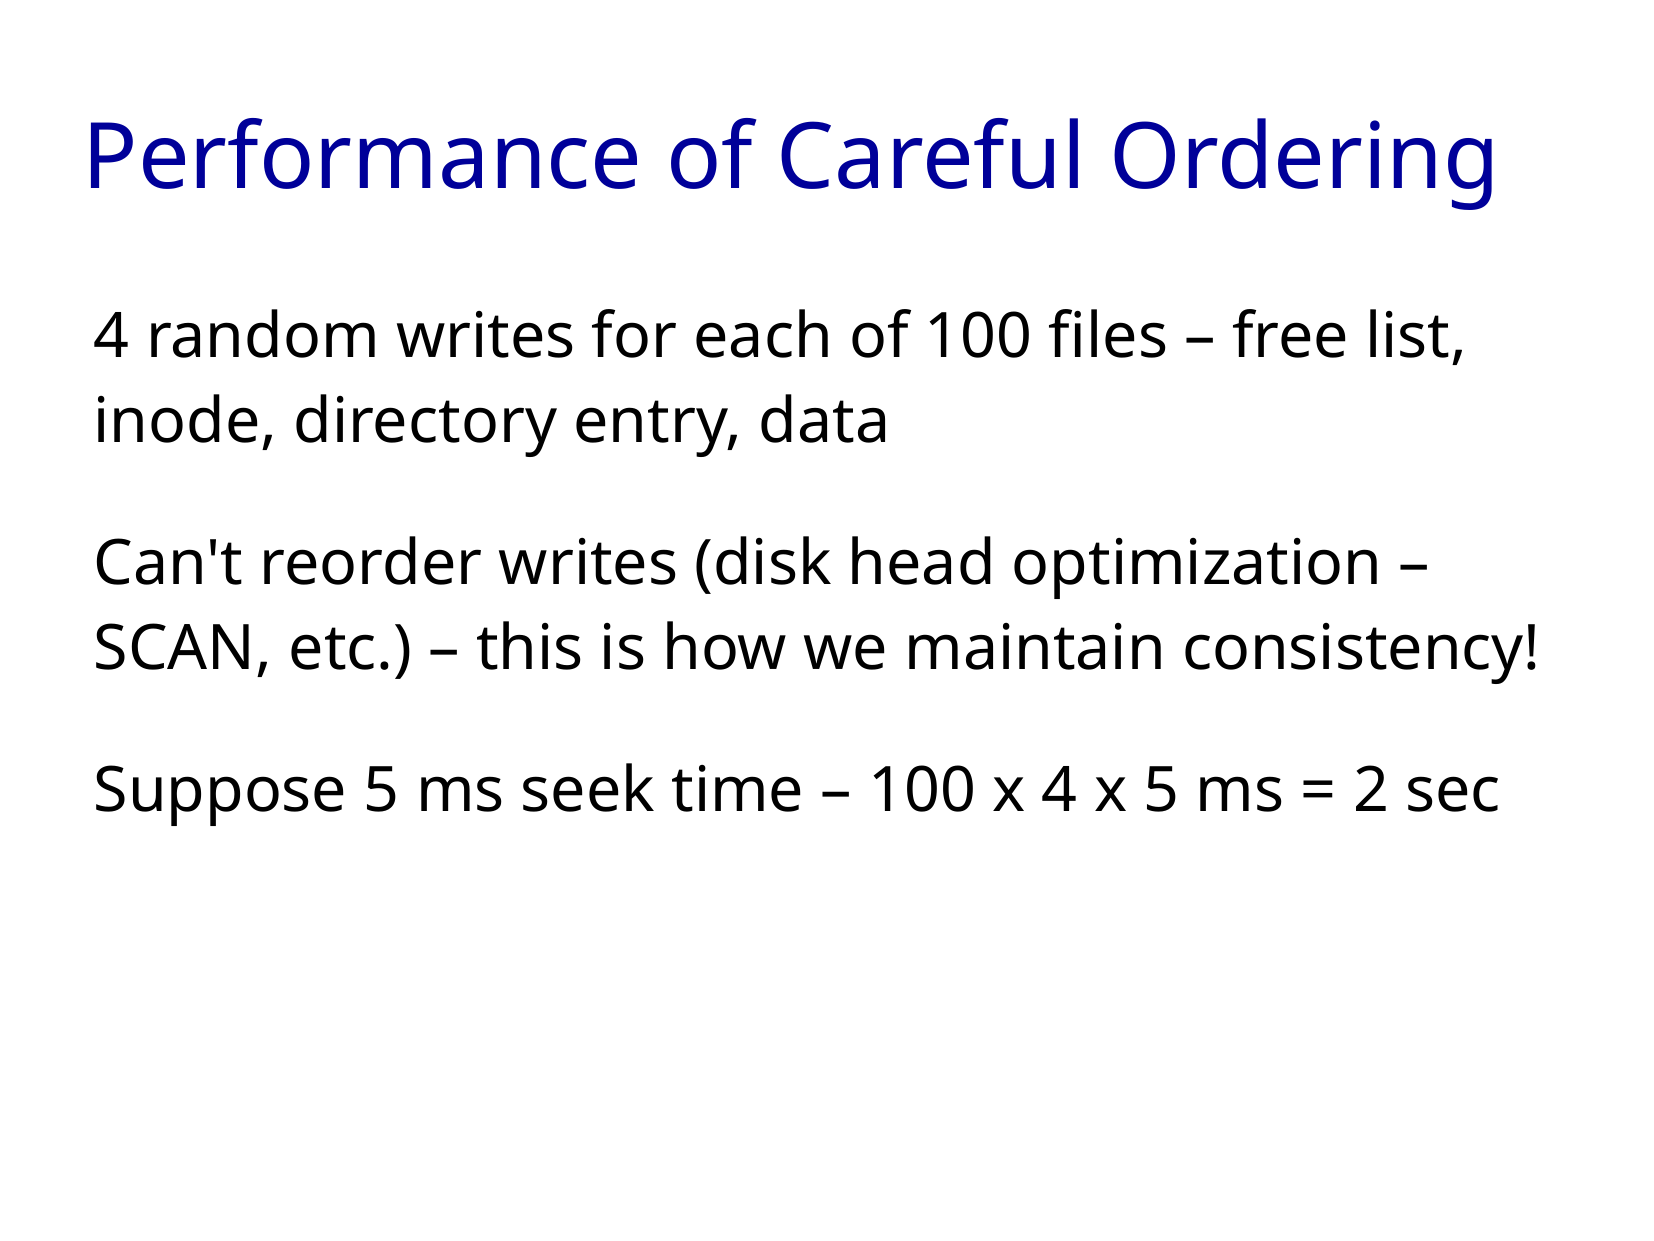

# Performance of Careful Ordering
4 random writes for each of 100 files – free list, inode, directory entry, data
Can't reorder writes (disk head optimization – SCAN, etc.) – this is how we maintain consistency!
Suppose 5 ms seek time – 100 x 4 x 5 ms = 2 sec